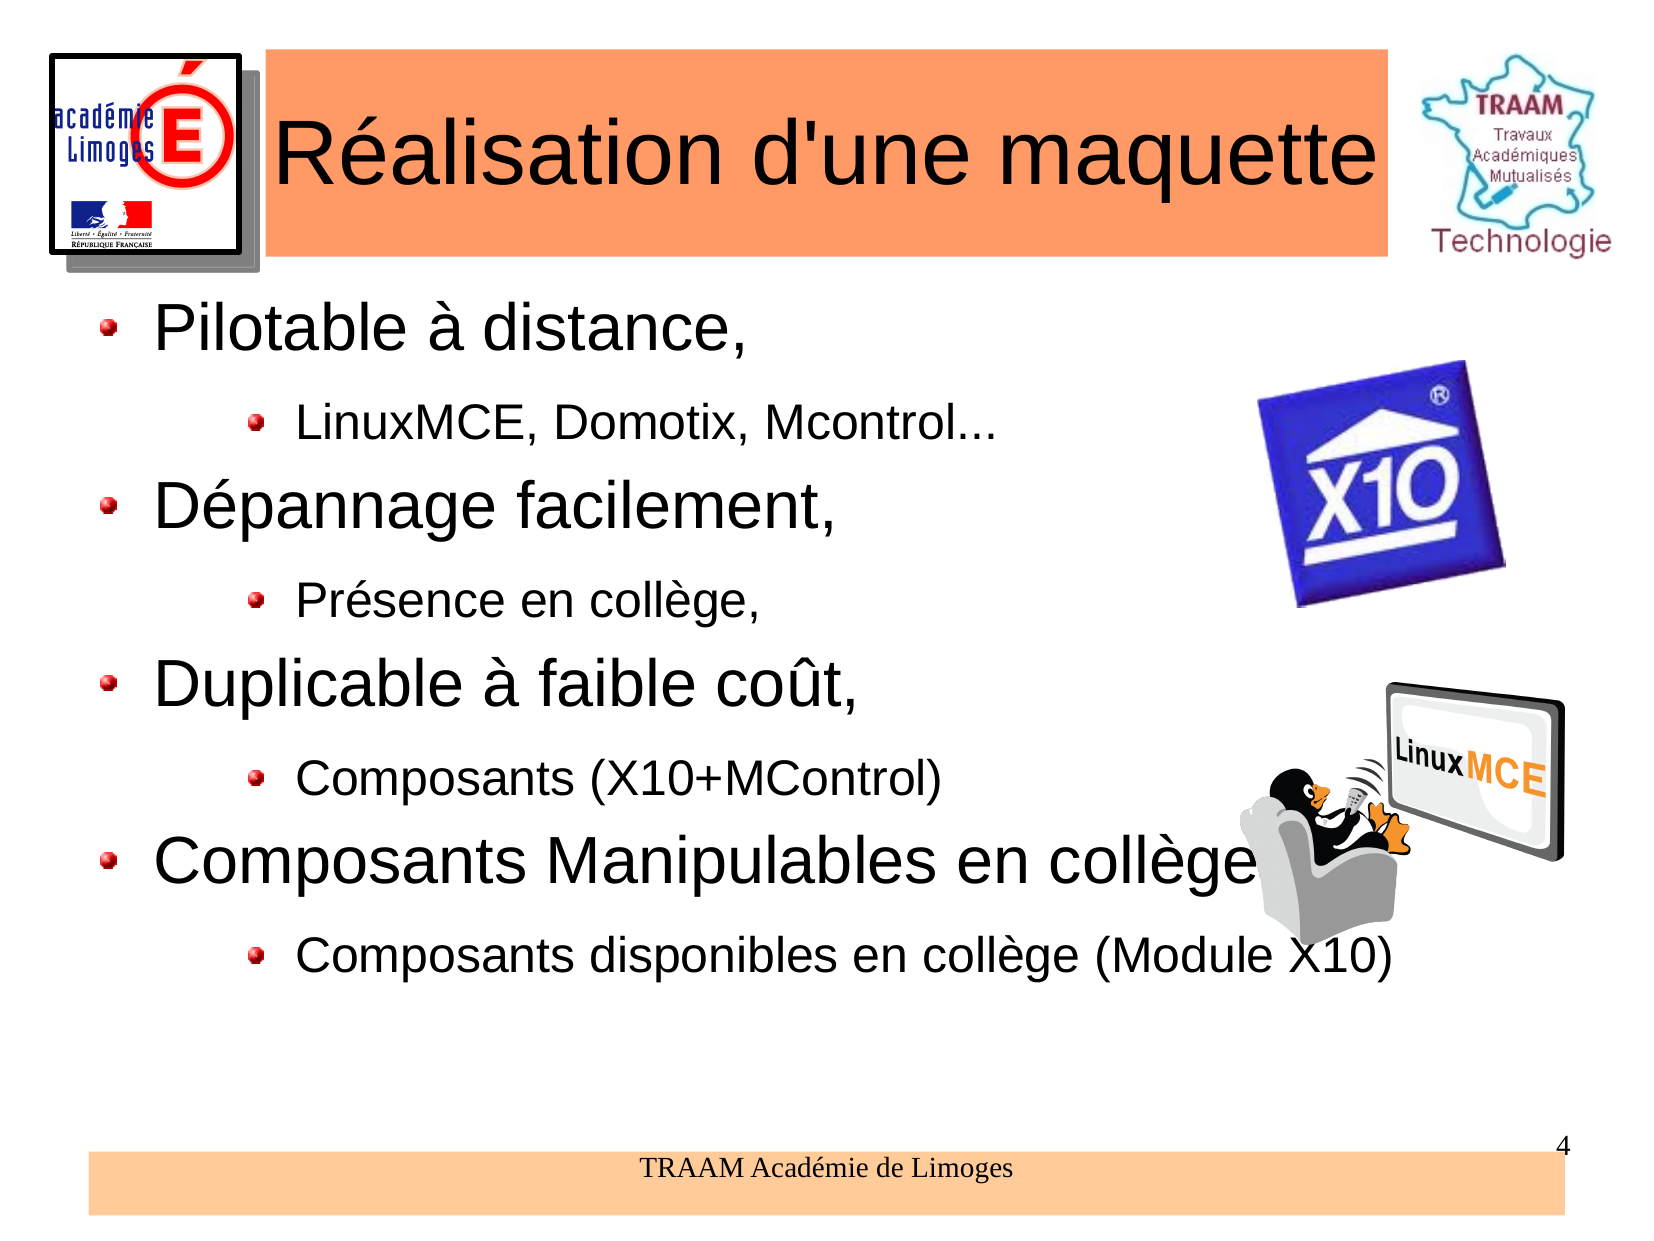

# Réalisation d'une maquette
Pilotable à distance,
LinuxMCE, Domotix, Mcontrol...
Dépannage facilement,
Présence en collège,
Duplicable à faible coût,
Composants (X10+MControl)
Composants Manipulables en collège
Composants disponibles en collège (Module X10)
4
TRAAM Académie de Limoges